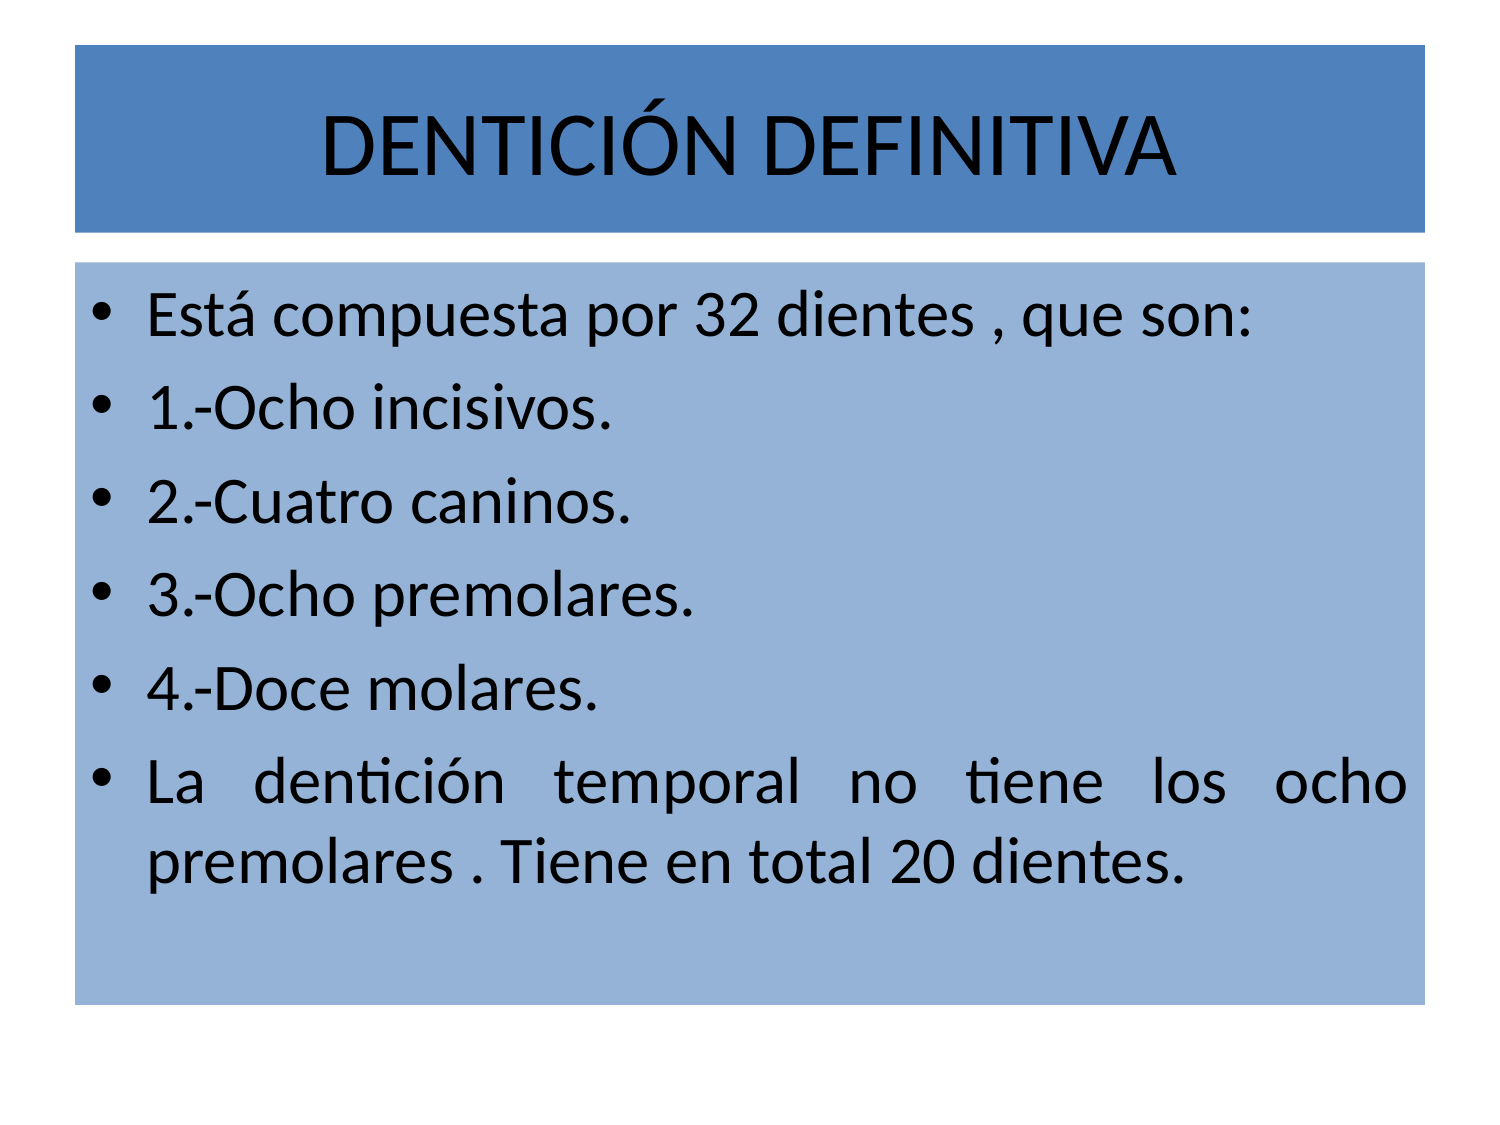

# DENTICIÓN DEFINITIVA
Está compuesta por 32 dientes , que son:
1.-Ocho incisivos.
2.-Cuatro caninos.
3.-Ocho premolares.
4.-Doce molares.
La dentición temporal no tiene los ocho premolares . Tiene en total 20 dientes.